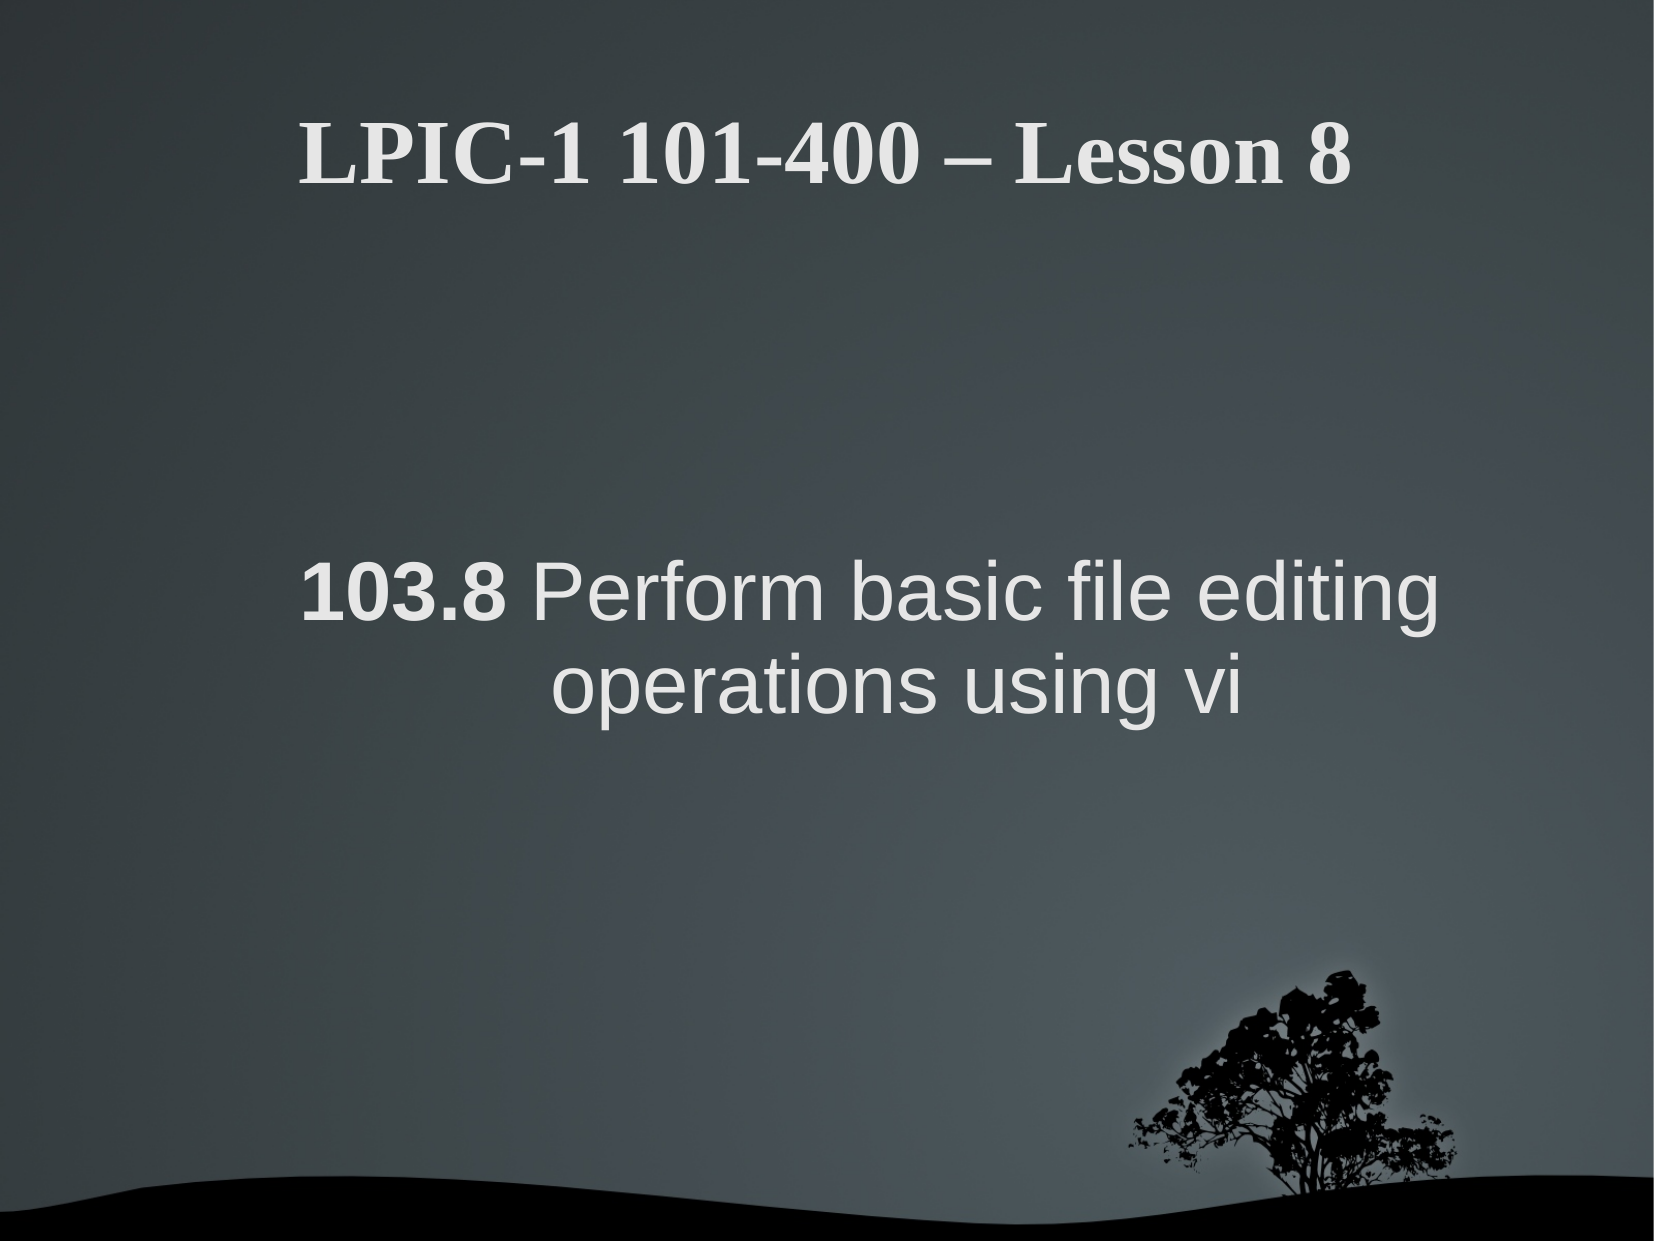

# LPIC-1 101-400 – Lesson 8
103.8 Perform basic file editing operations using vi